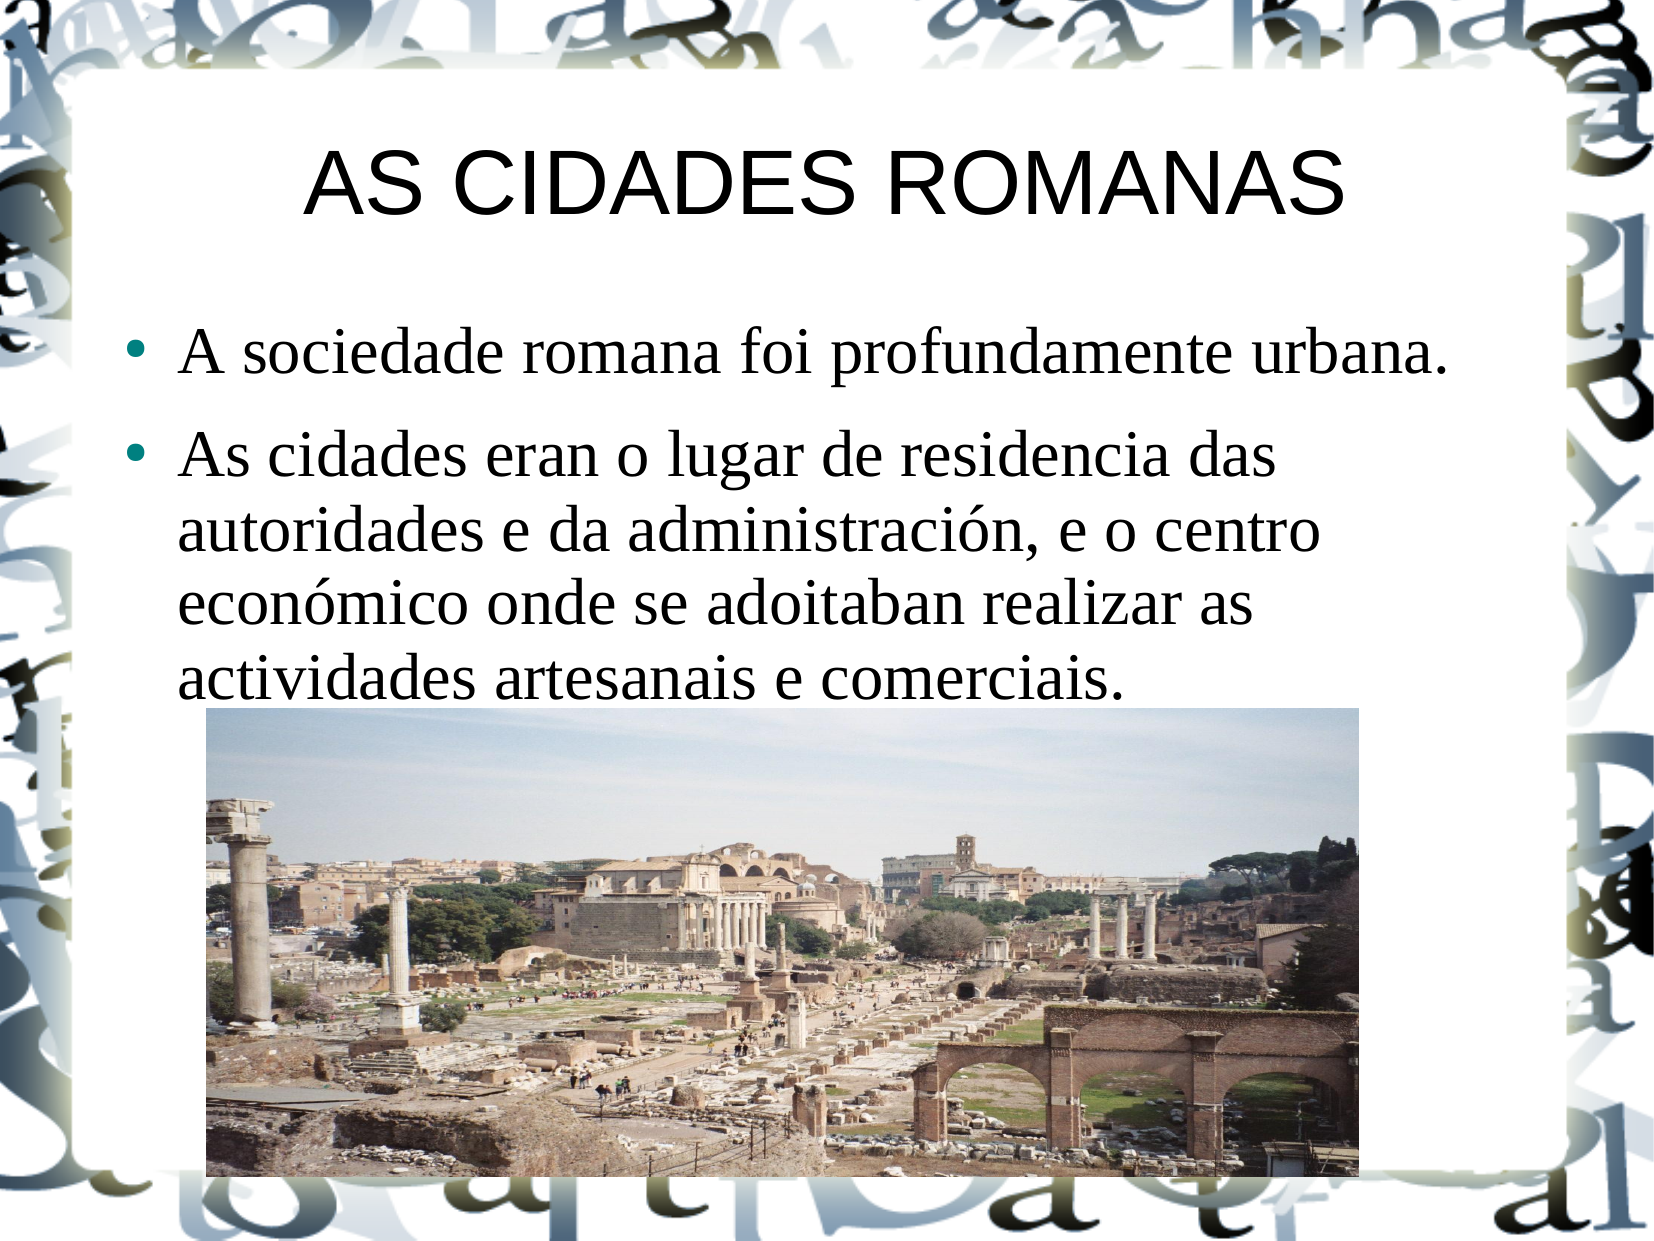

# AS CIDADES ROMANAS
A sociedade romana foi profundamente urbana.
As cidades eran o lugar de residencia das autoridades e da administración, e o centro económico onde se adoitaban realizar as actividades artesanais e comerciais.